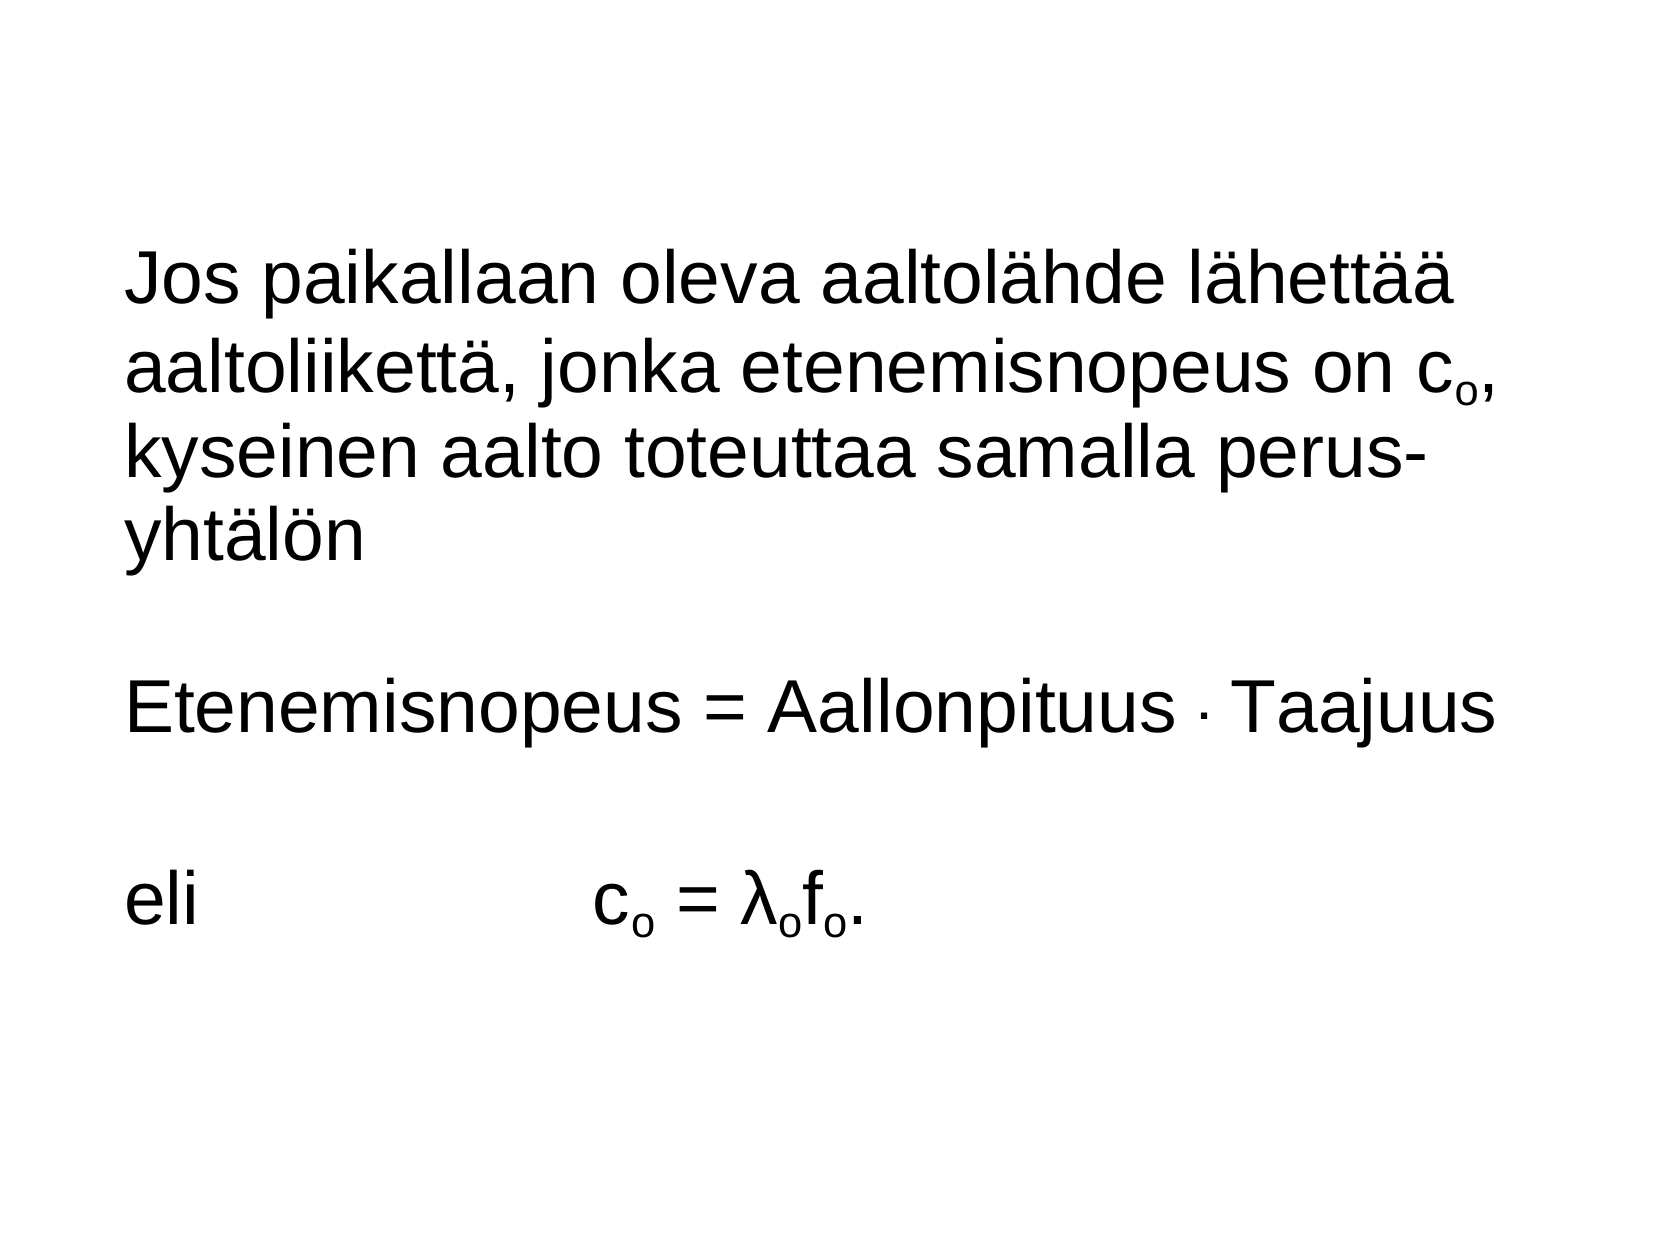

Jos paikallaan oleva aaltolähde lähettää
aaltoliikettä, jonka etenemisnopeus on co,
kyseinen aalto toteuttaa samalla perus-
yhtälön
Etenemisnopeus = Aallonpituus . Taajuus
eli co = λofo.